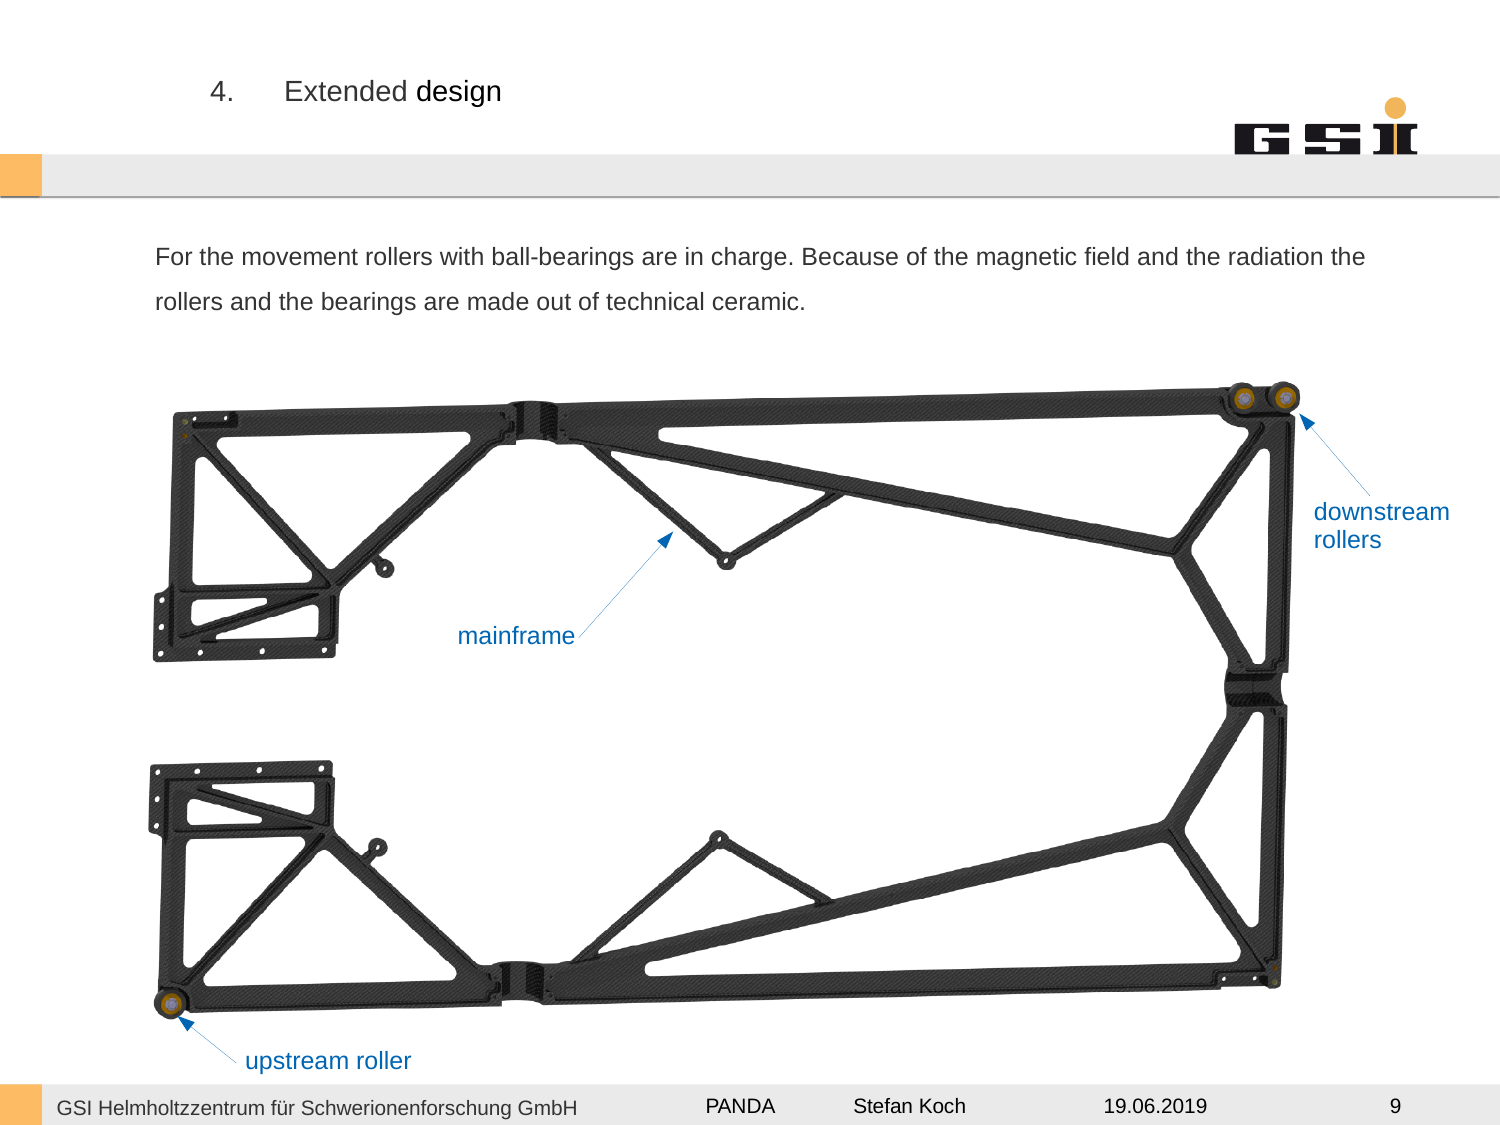

4.	Extended design
# For the movement rollers with ball-bearings are in charge. Because of the magnetic field and the radiation the rollers and the bearings are made out of technical ceramic.
downstream
rollers
mainframe
upstream roller